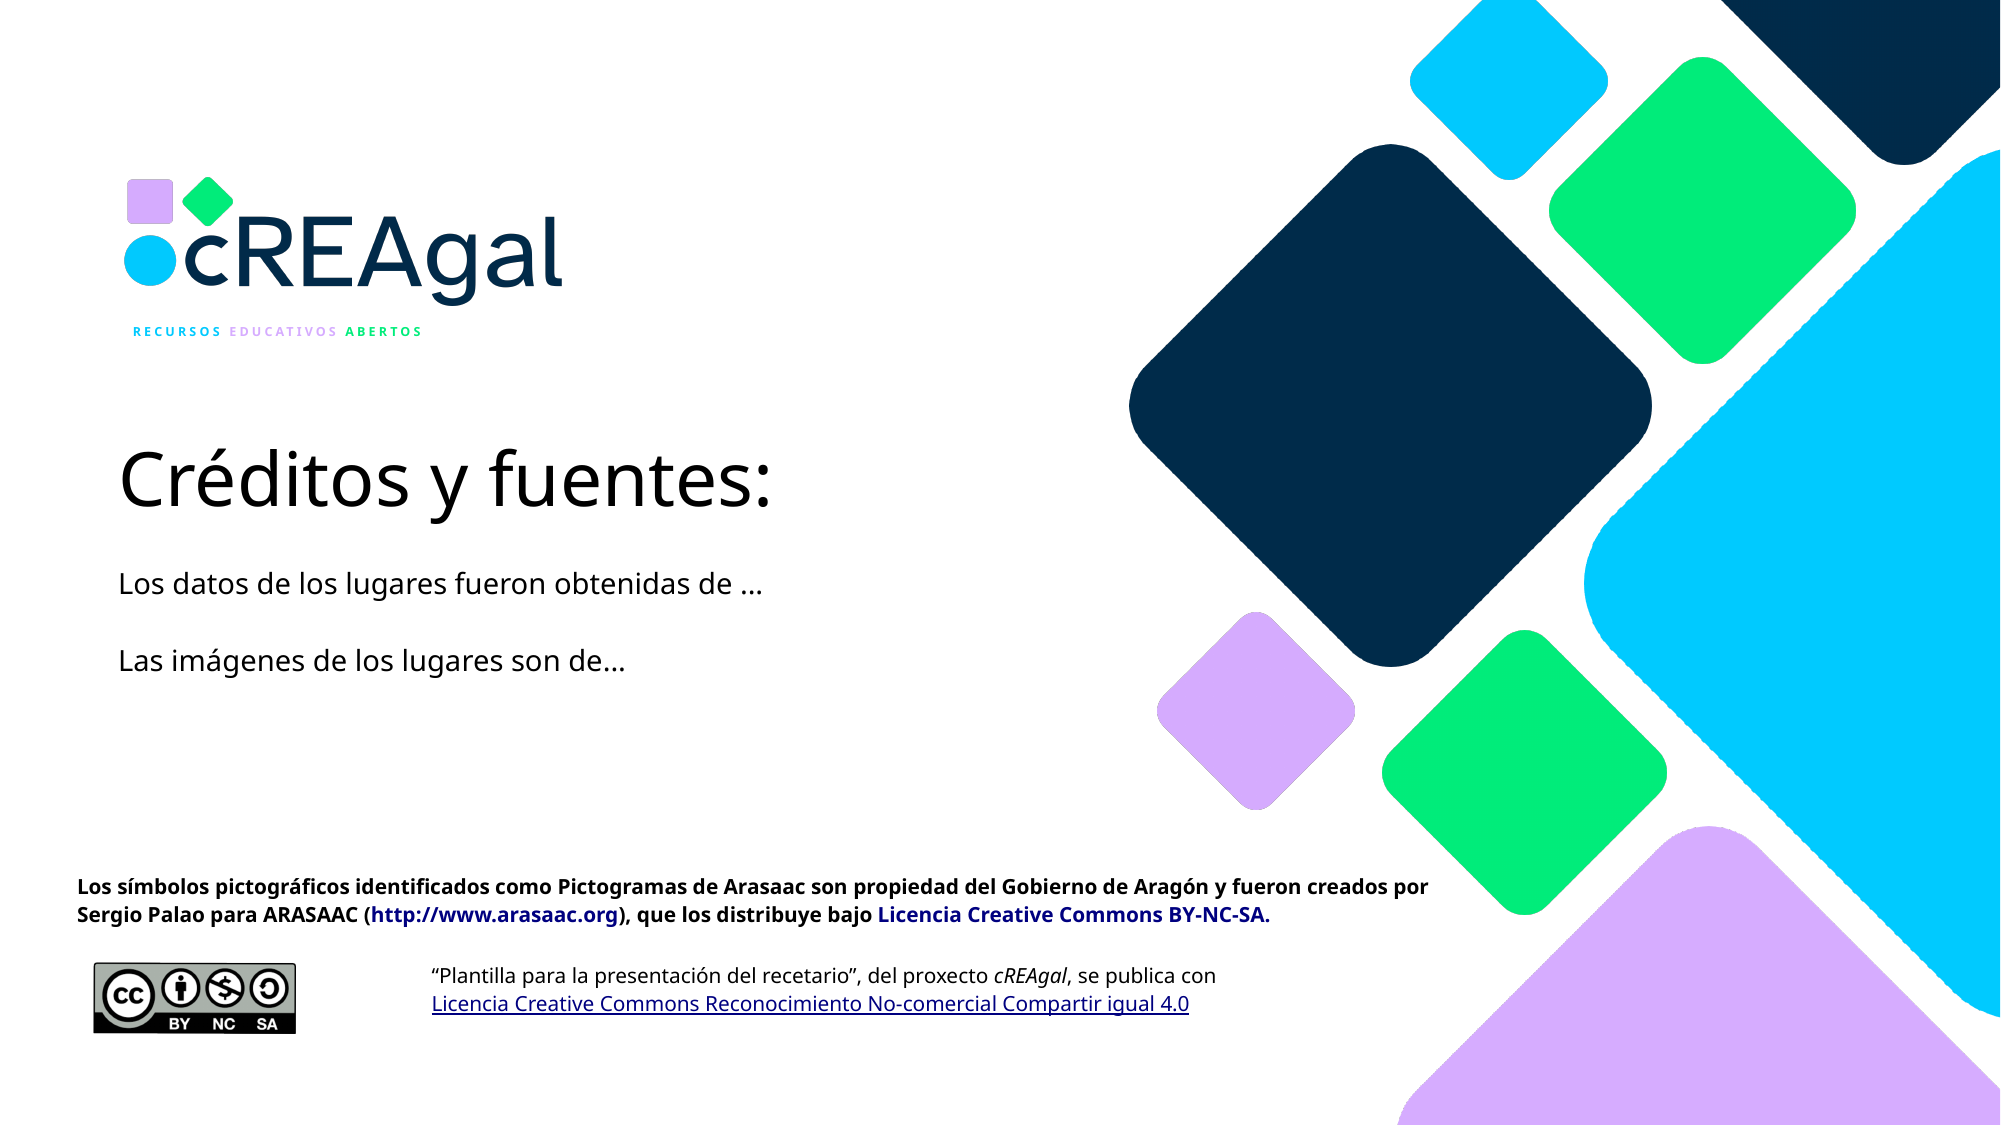

# Créditos y fuentes:
Los datos de los lugares fueron obtenidas de ...
Las imágenes de los lugares son de...
Los símbolos pictográficos identificados como Pictogramas de Arasaac son propiedad del Gobierno de Aragón y fueron creados por Sergio Palao para ARASAAC (http://www.arasaac.org), que los distribuye bajo Licencia Creative Commons BY-NC-SA.
“Plantilla para la presentación del recetario”, del proxecto cREAgal, se publica con Licencia Creative Commons Reconocimiento No-comercial Compartir igual 4.0